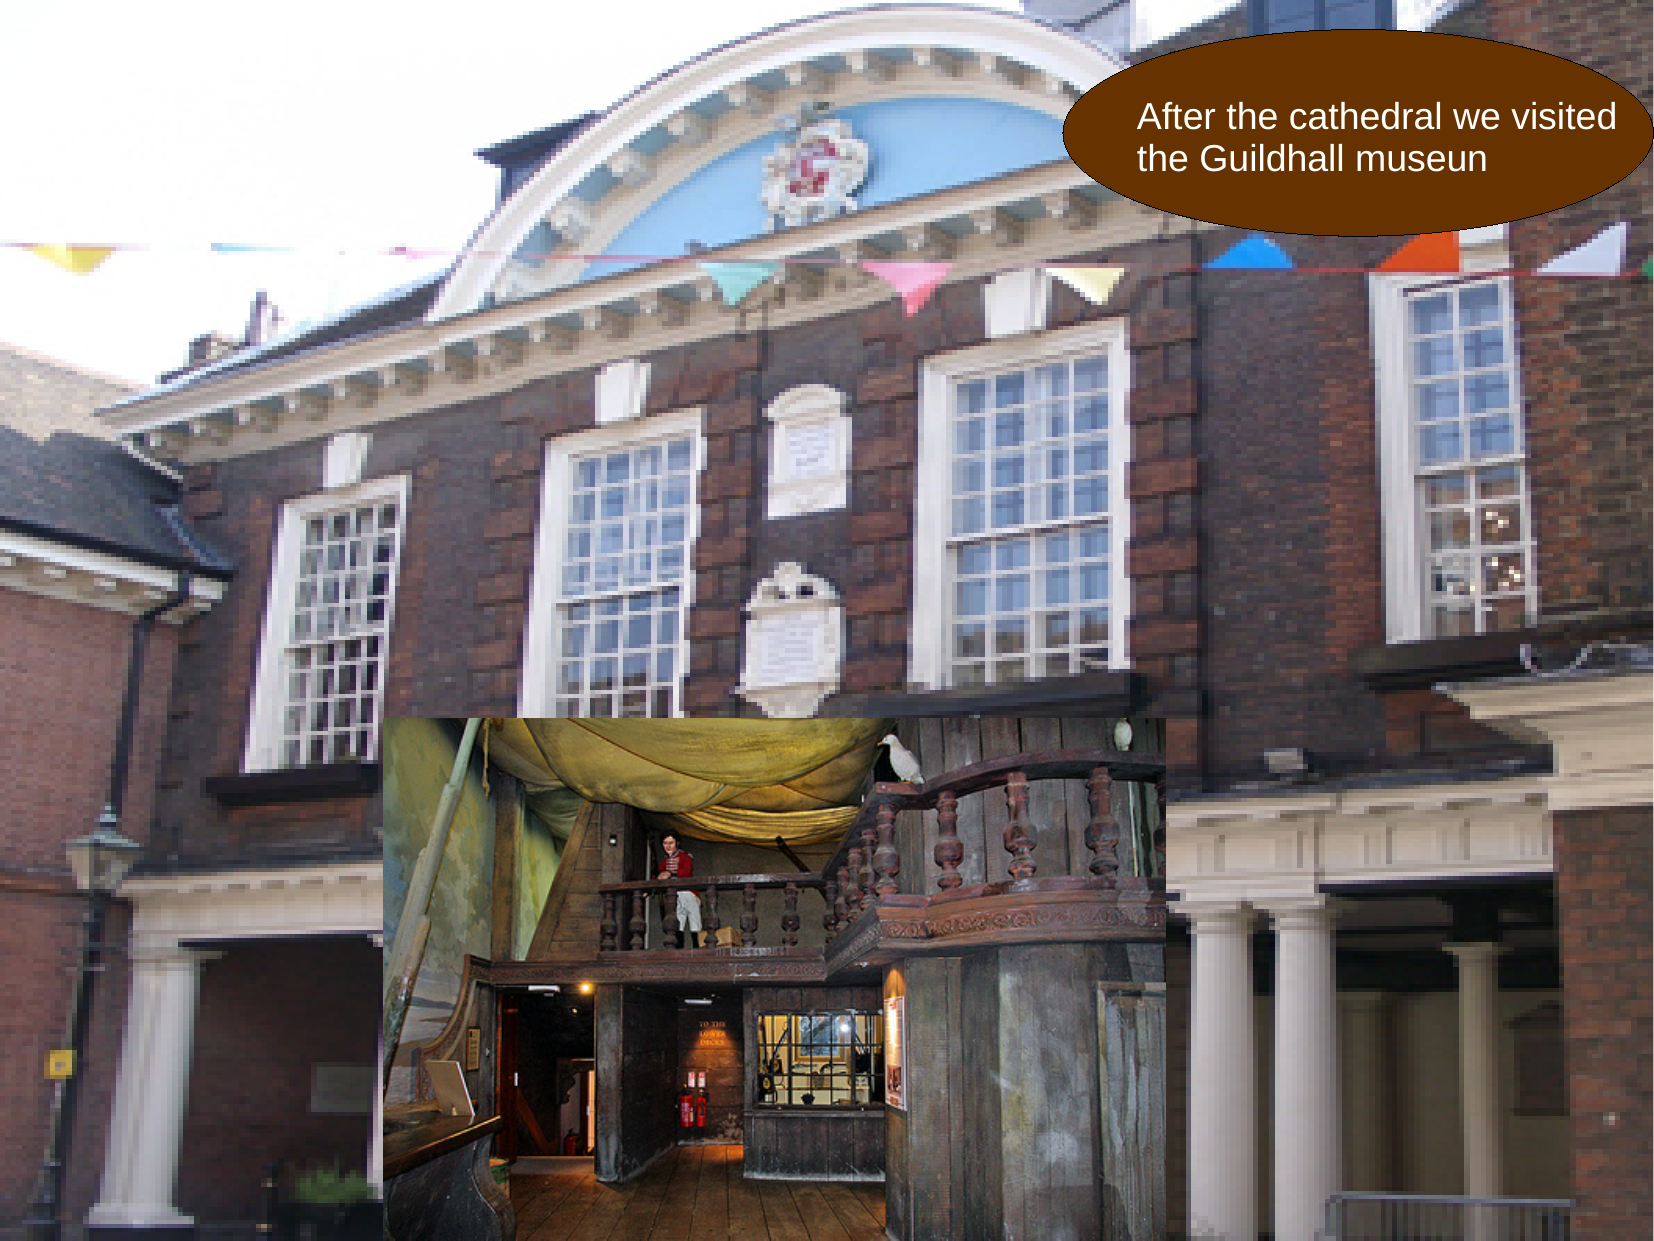

After the cathedral we visited the Guildhall museun